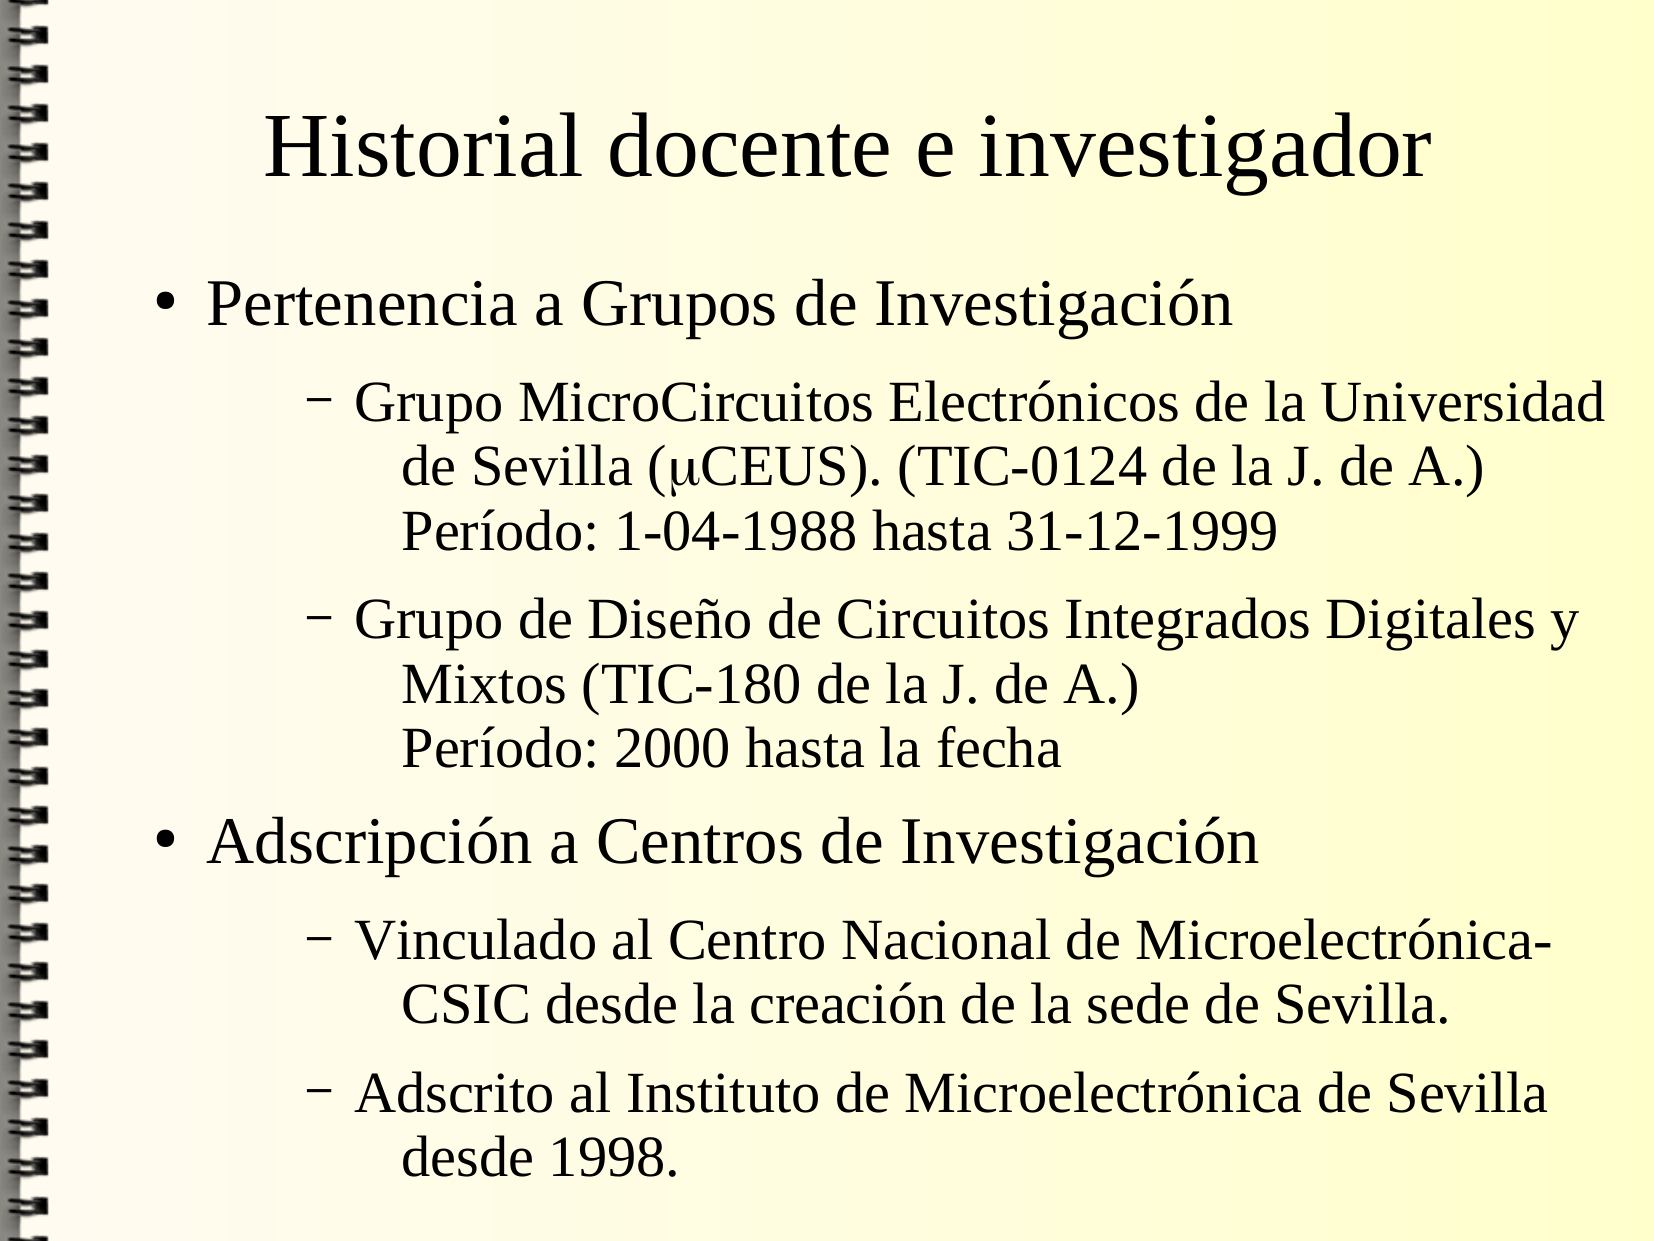

Historial docente e investigador
# Pertenencia a Grupos de Investigación
Grupo MicroCircuitos Electrónicos de la Universidad de Sevilla (mCEUS). (TIC-0124 de la J. de A.)
Período: 1-04-1988 hasta 31-12-1999
Grupo de Diseño de Circuitos Integrados Digitales y Mixtos (TIC-180 de la J. de A.)
Período: 2000 hasta la fecha
Adscripción a Centros de Investigación
Vinculado al Centro Nacional de Microelectrónica-CSIC desde la creación de la sede de Sevilla.
Adscrito al Instituto de Microelectrónica de Sevilla desde 1998.